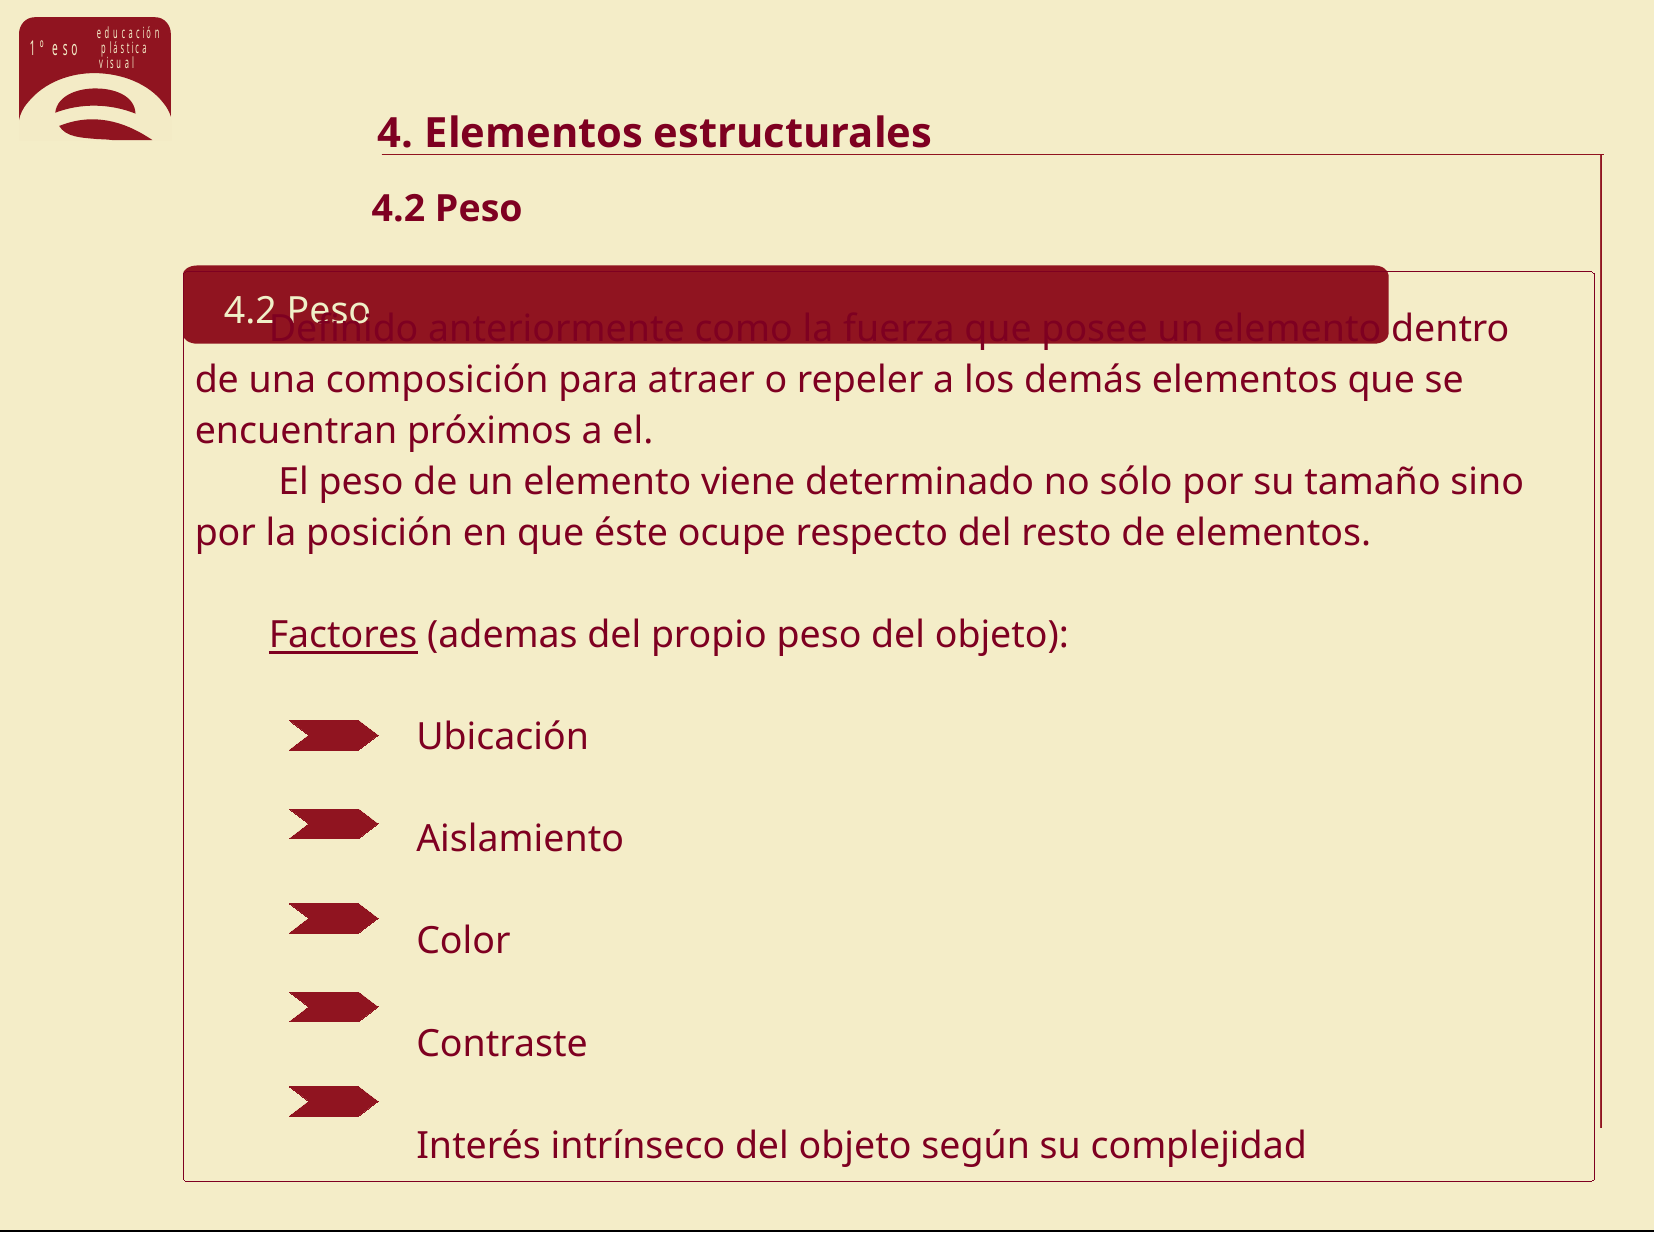

4. Elementos estructurales
	4.2 Peso
	4.2 Peso
#
	Definido anteriormente como la fuerza que posee un elemento dentro de una composición para atraer o repeler a los demás elementos que se encuentran próximos a el.
	 El peso de un elemento viene determinado no sólo por su tamaño sino por la posición en que éste ocupe respecto del resto de elementos.
	Factores (ademas del propio peso del objeto):
			Ubicación
			Aislamiento
			Color
			Contraste
			Interés intrínseco del objeto según su complejidad